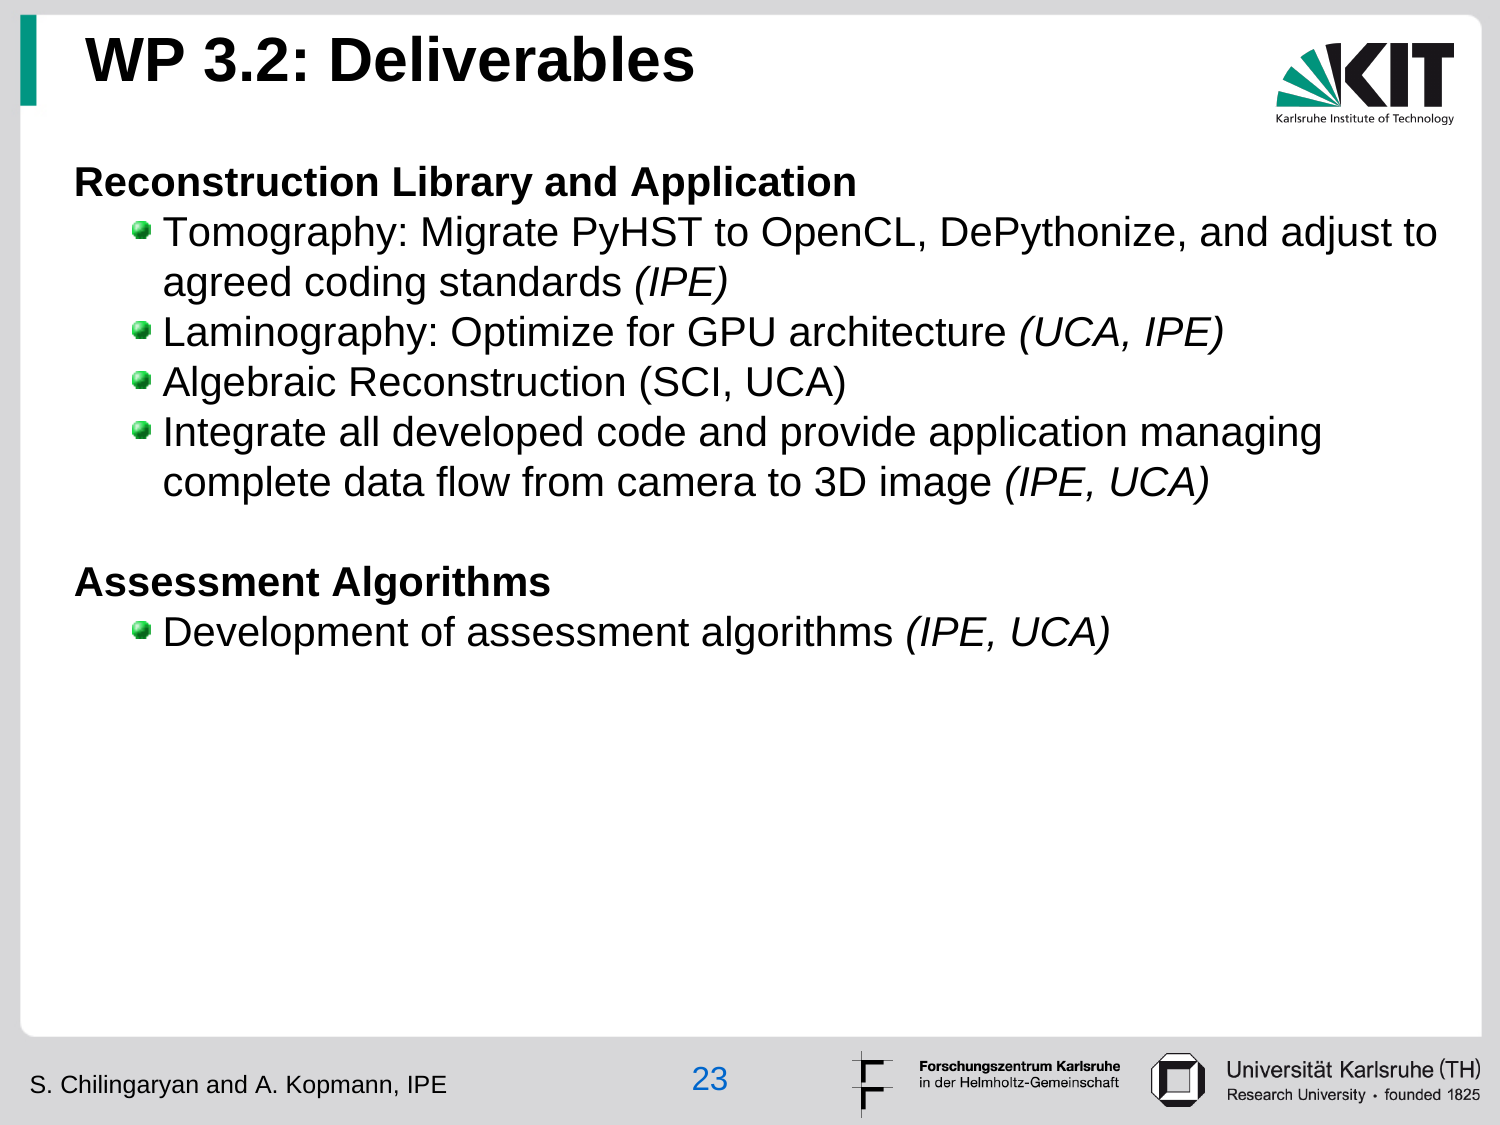

# WP 3.2: Deliverables
Reconstruction Library and Application
Tomography: Migrate PyHST to OpenCL, DePythonize, and adjust to agreed coding standards (IPE)
Laminography: Optimize for GPU architecture (UCA, IPE)
Algebraic Reconstruction (SCI, UCA)
Integrate all developed code and provide application managing complete data flow from camera to 3D image (IPE, UCA)
Assessment Algorithms
Development of assessment algorithms (IPE, UCA)
S. Chilingaryan and A. Kopmann, IPE